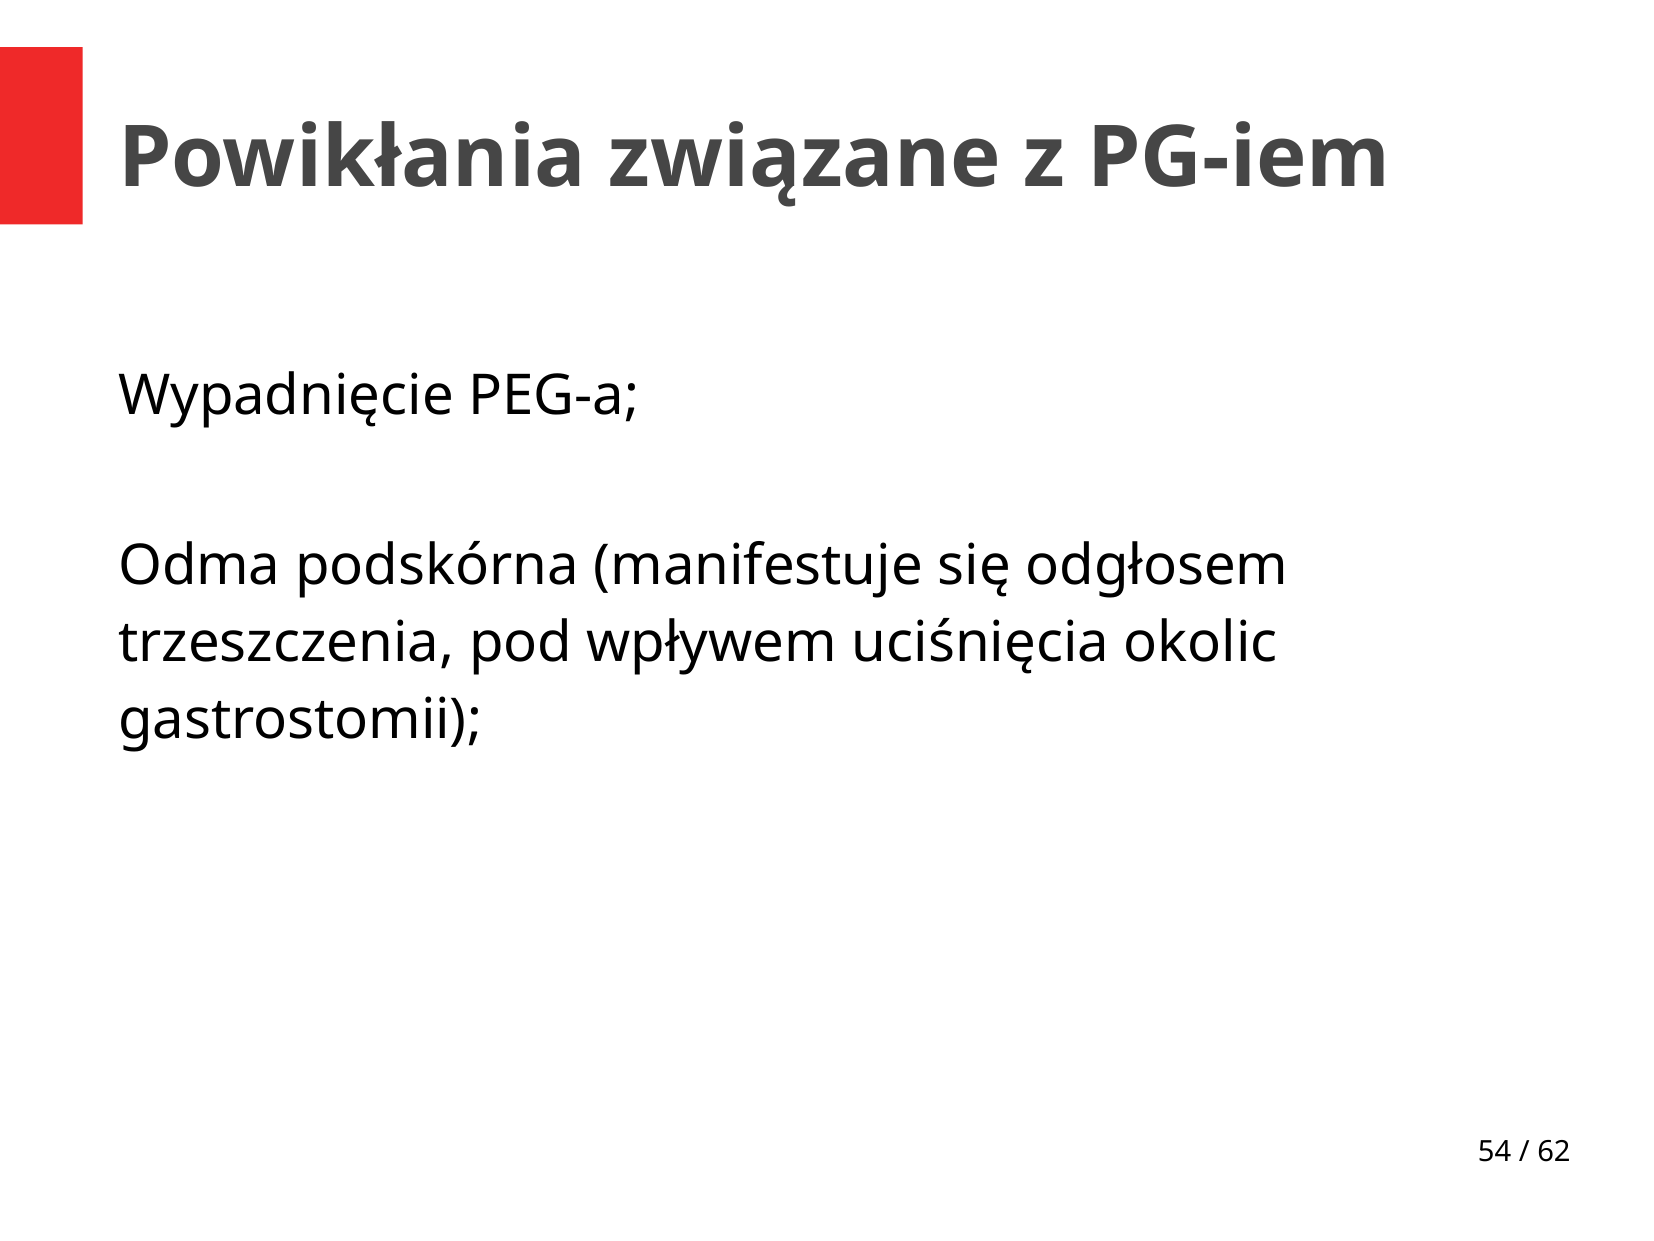

# Powikłania związane z PG-iem
Wypadnięcie PEG-a;
Odma podskórna (manifestuje się odgłosem trzeszczenia, pod wpływem uciśnięcia okolic gastrostomii);
54